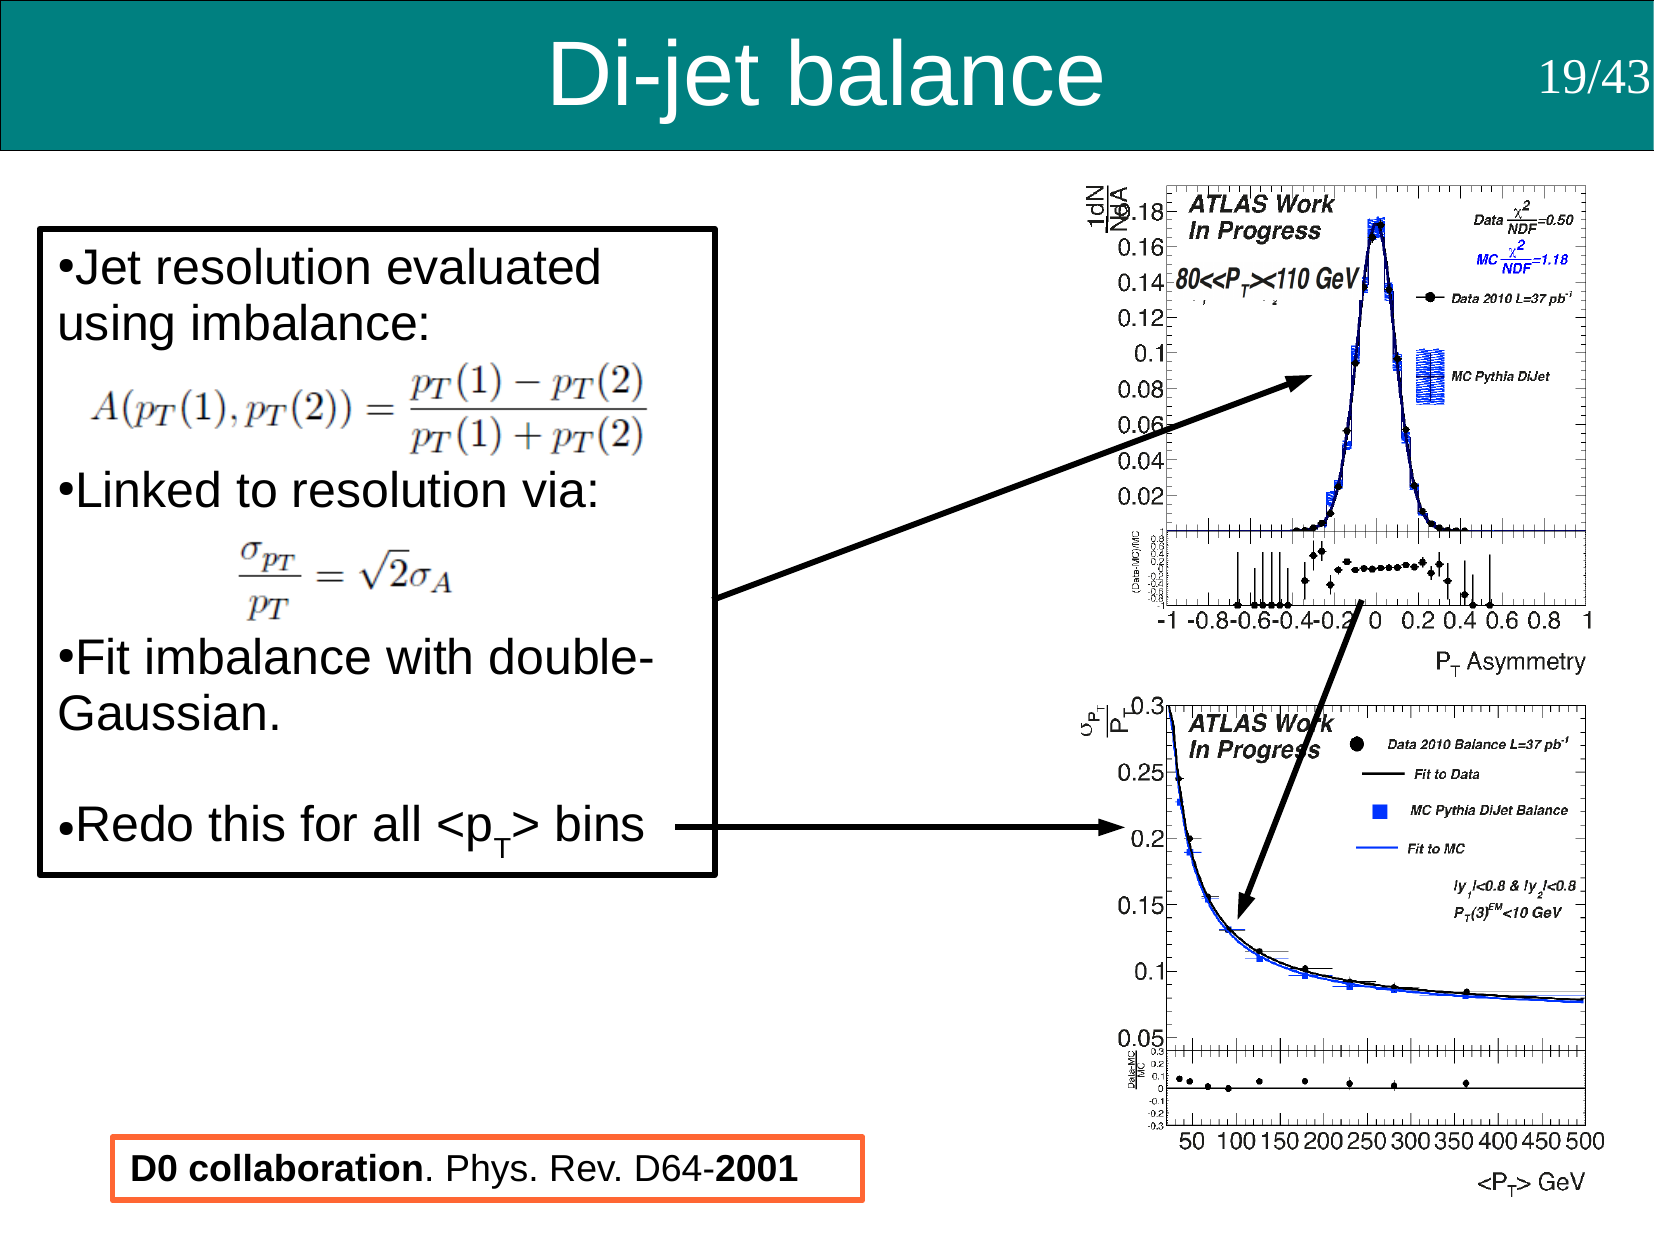

# Di-jet balance
19
Jet resolution evaluated using imbalance:
Linked to resolution via:
Fit imbalance with double-Gaussian.
Redo this for all <pT> bins
D0 collaboration. Phys. Rev. D64-2001